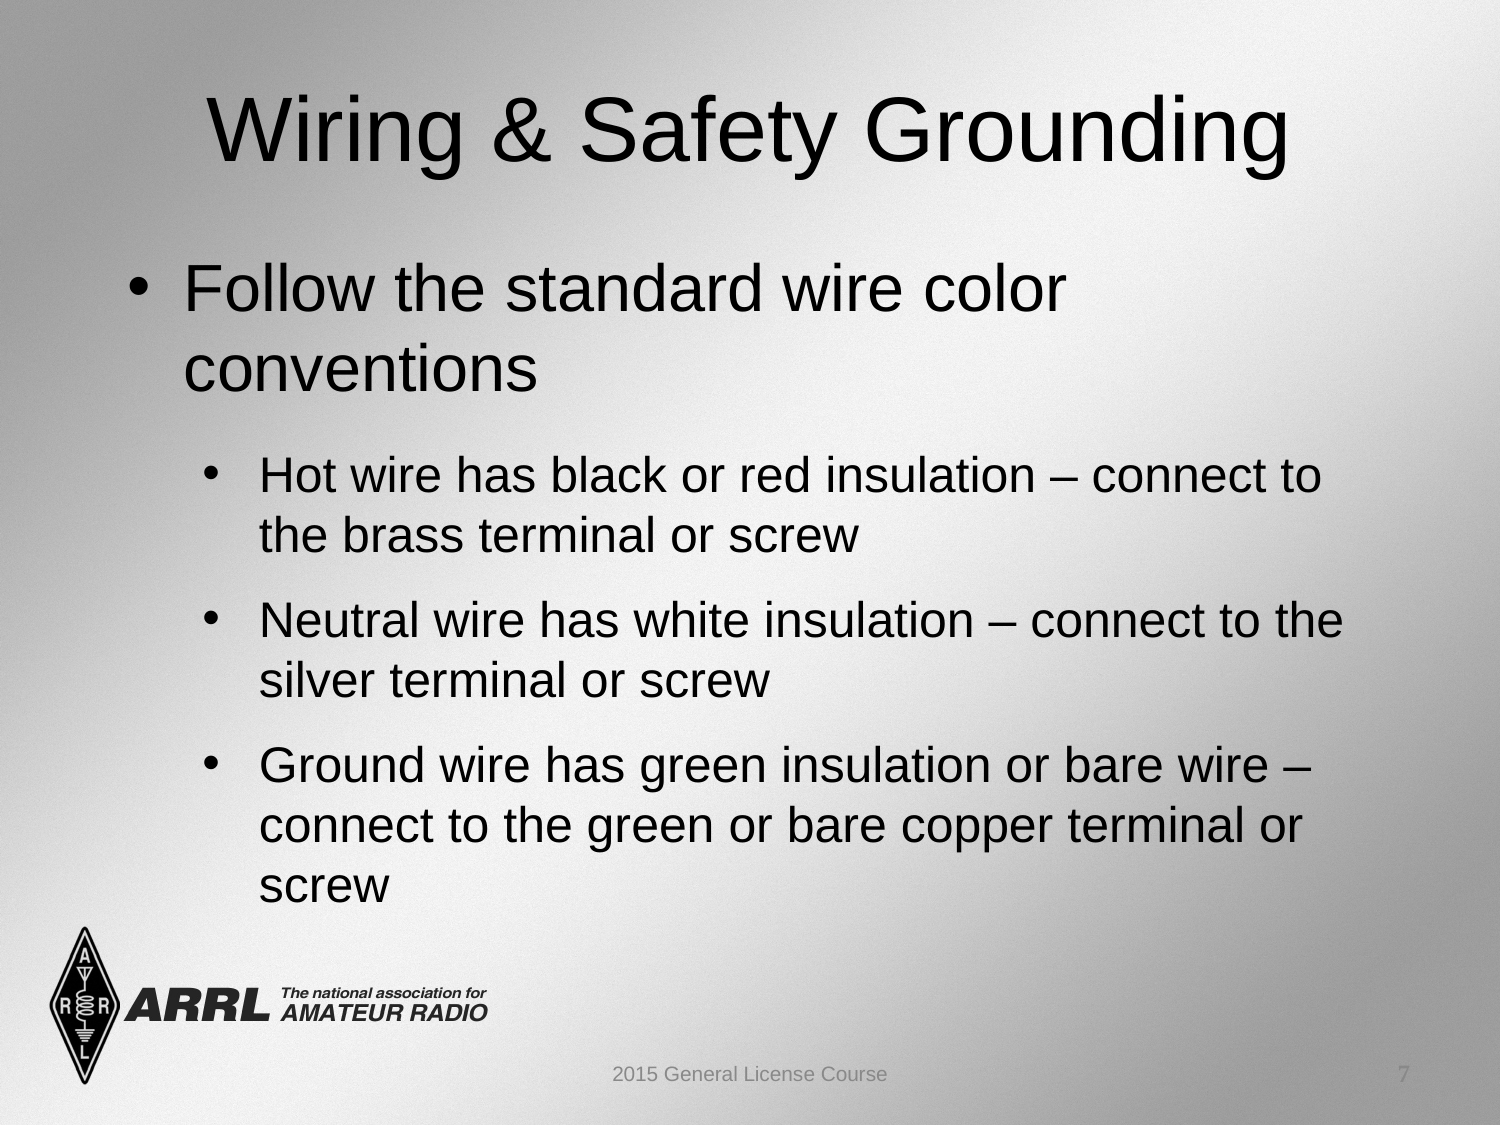

Wiring & Safety Grounding
Follow the standard wire color conventions
Hot wire has black or red insulation – connect to the brass terminal or screw
Neutral wire has white insulation – connect to the silver terminal or screw
Ground wire has green insulation or bare wire – connect to the green or bare copper terminal or screw
2015 General License Course